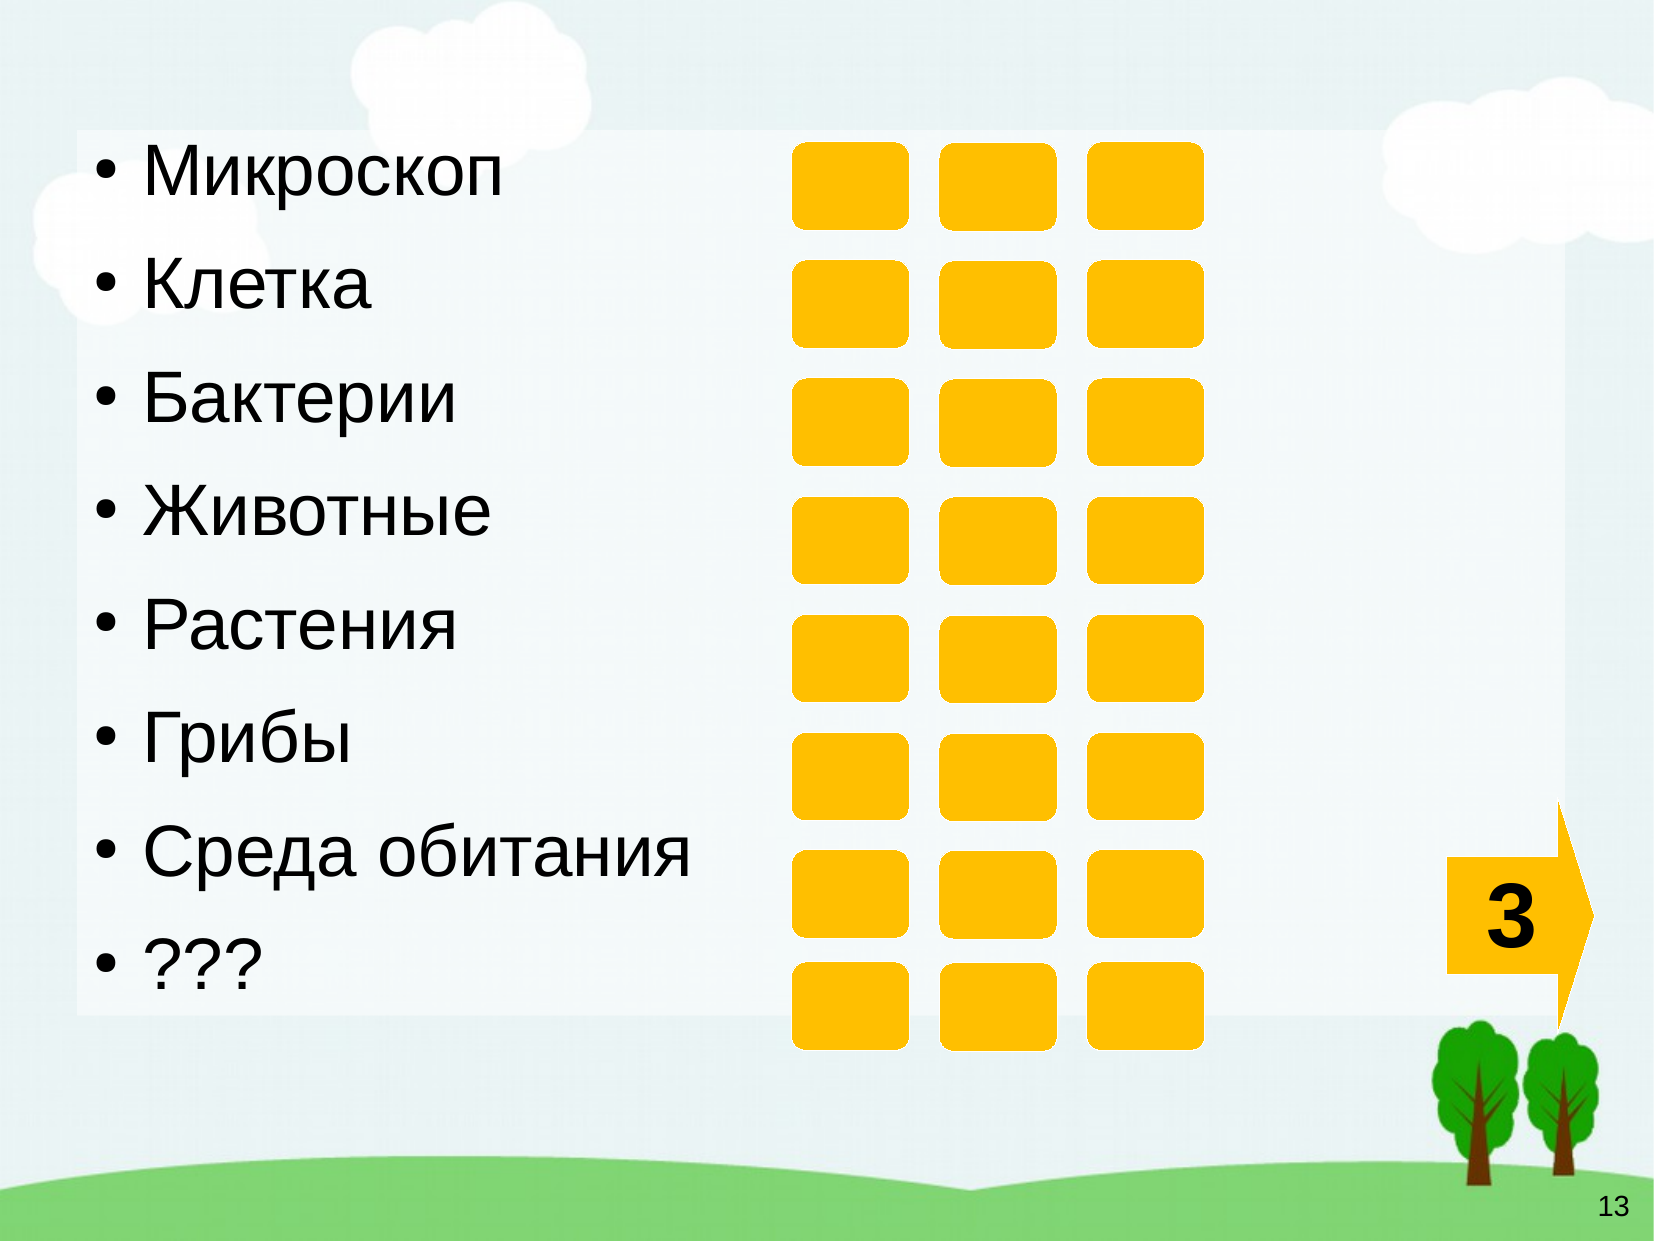

# Микроскоп
Клетка
Бактерии
Животные
Растения
Грибы
Среда обитания
???
 3
13